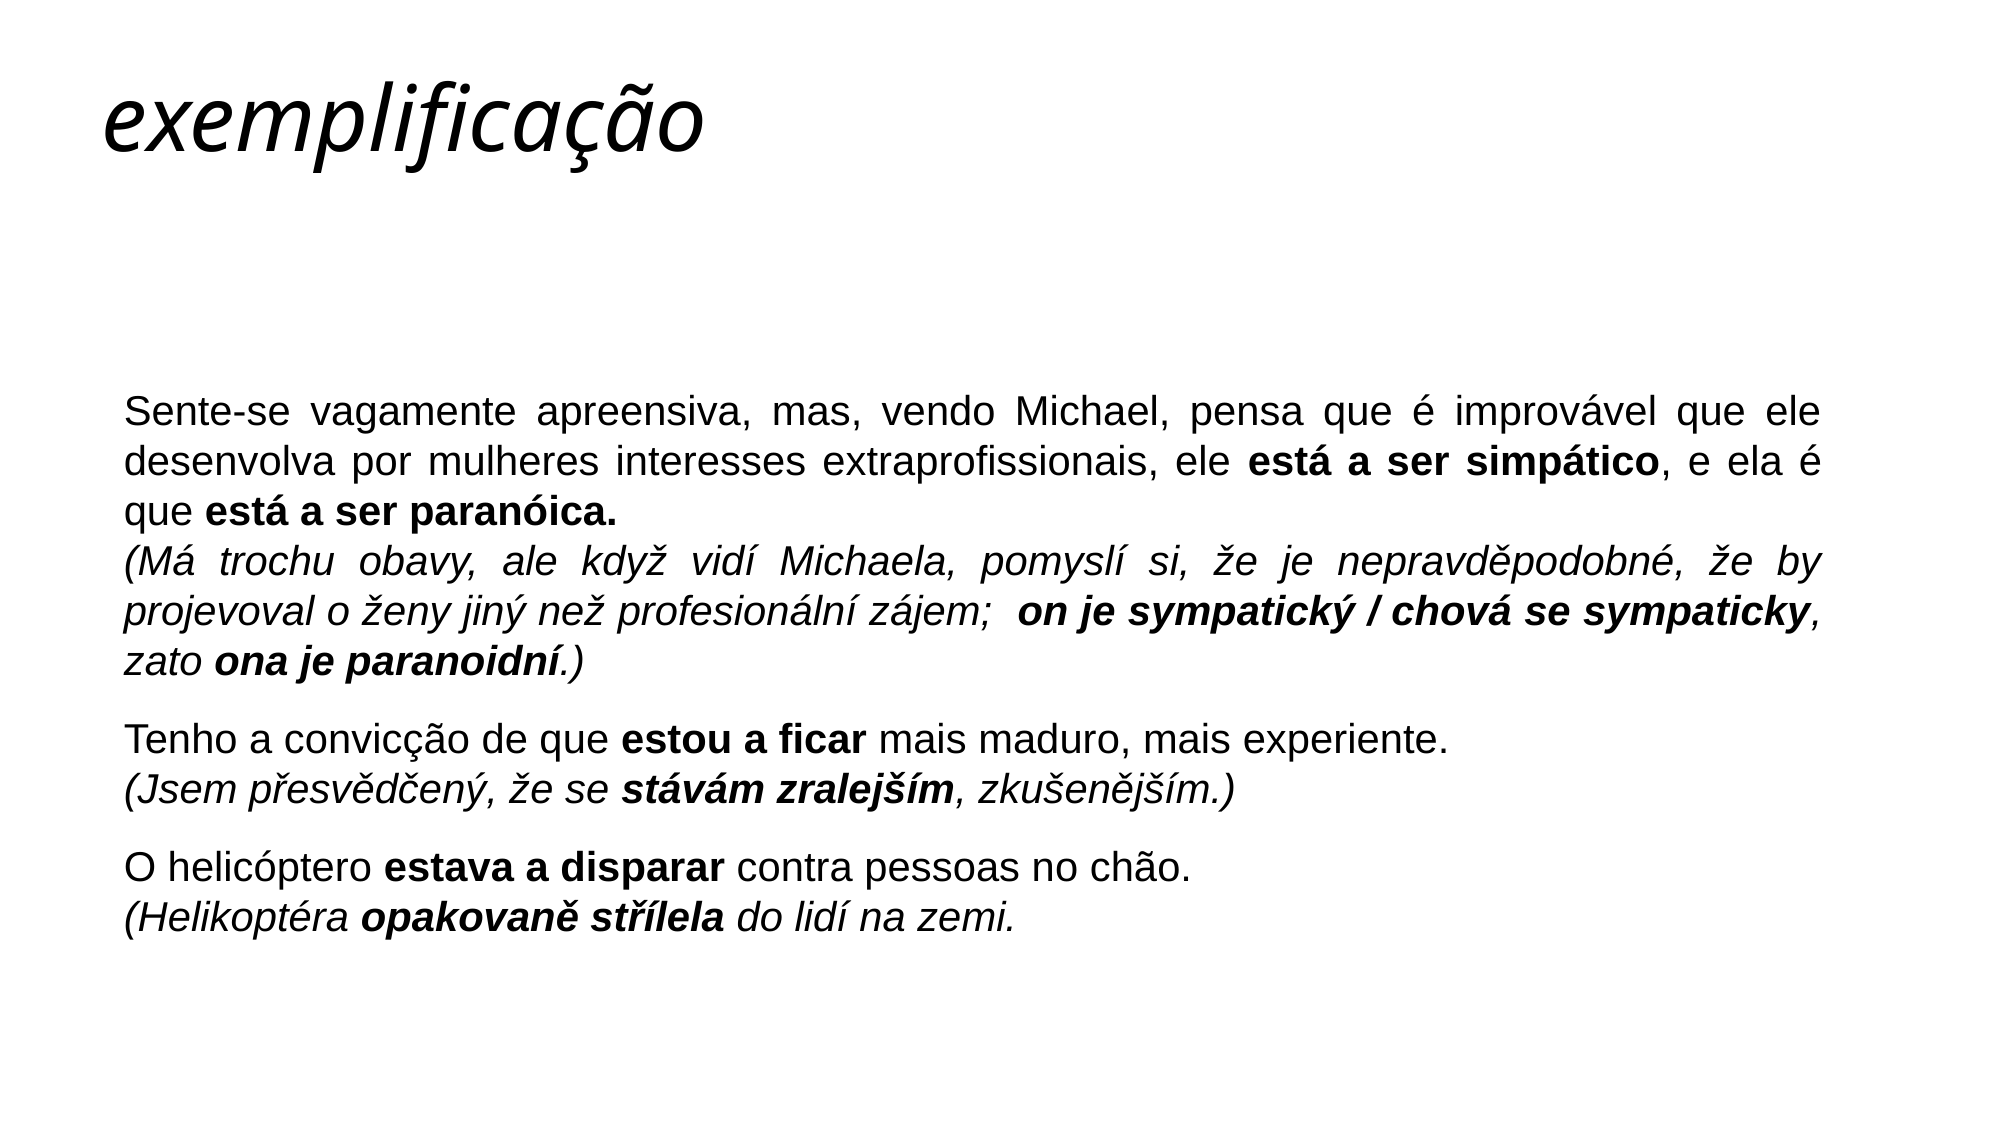

# exemplificação
Sente-se vagamente apreensiva, mas, vendo Michael, pensa que é improvável que ele desenvolva por mulheres interesses extraprofissionais, ele está a ser simpático, e ela é que está a ser paranóica.
(Má trochu obavy, ale když vidí Michaela, pomyslí si, že je nepravděpodobné, že by projevoval o ženy jiný než profesionální zájem; on je sympatický / chová se sympaticky, zato ona je paranoidní.)
Tenho a convicção de que estou a ficar mais maduro, mais experiente.
(Jsem přesvědčený, že se stávám zralejším, zkušenějším.)
O helicóptero estava a disparar contra pessoas no chão.
(Helikoptéra opakovaně střílela do lidí na zemi.